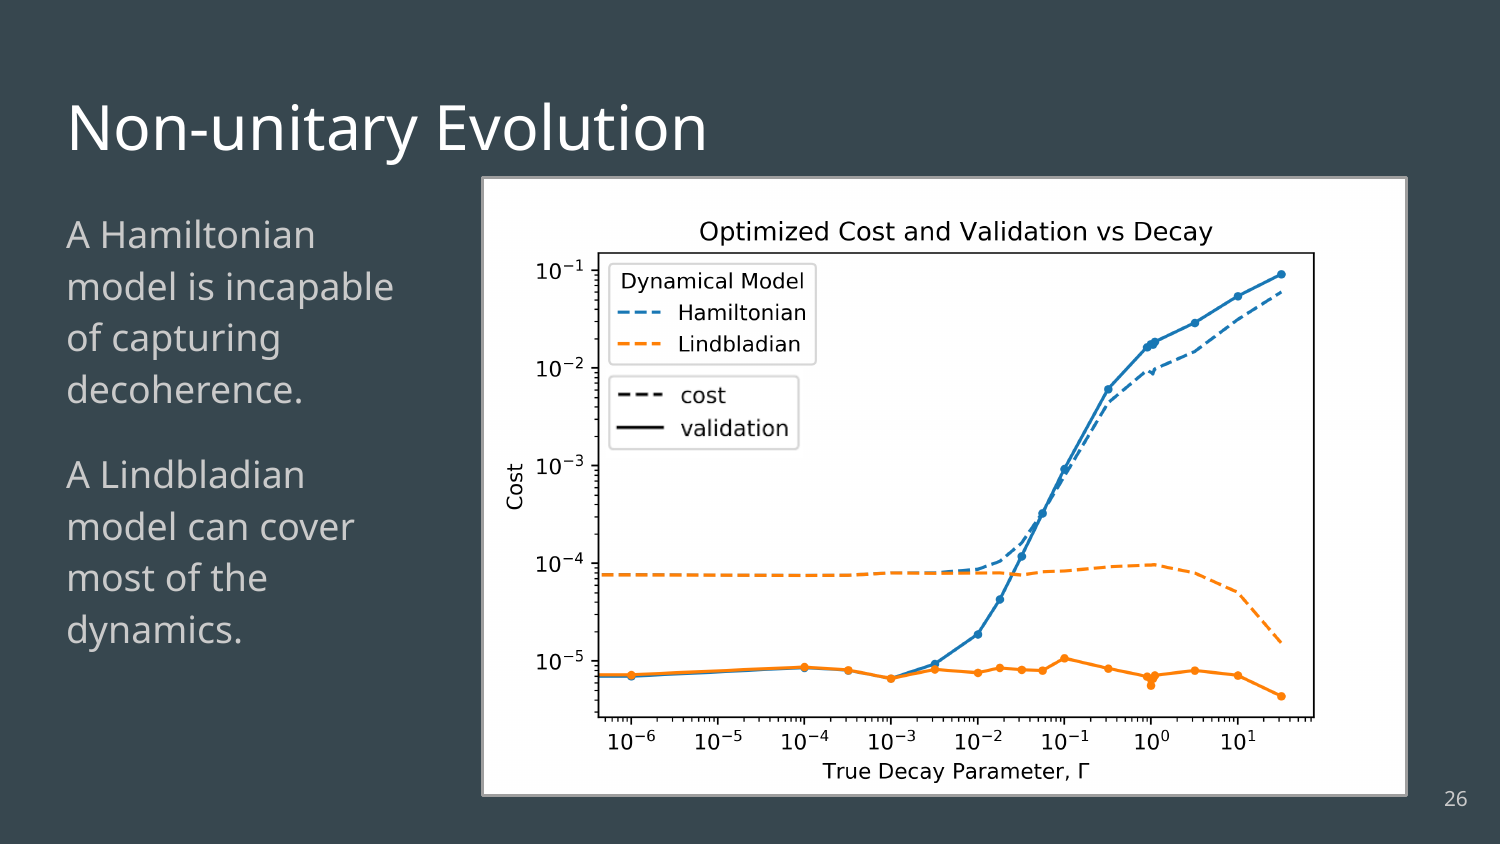

# Non-unitary Evolution
A Hamiltonian model is incapable of capturing decoherence.
A Lindbladian model can cover most of the dynamics.